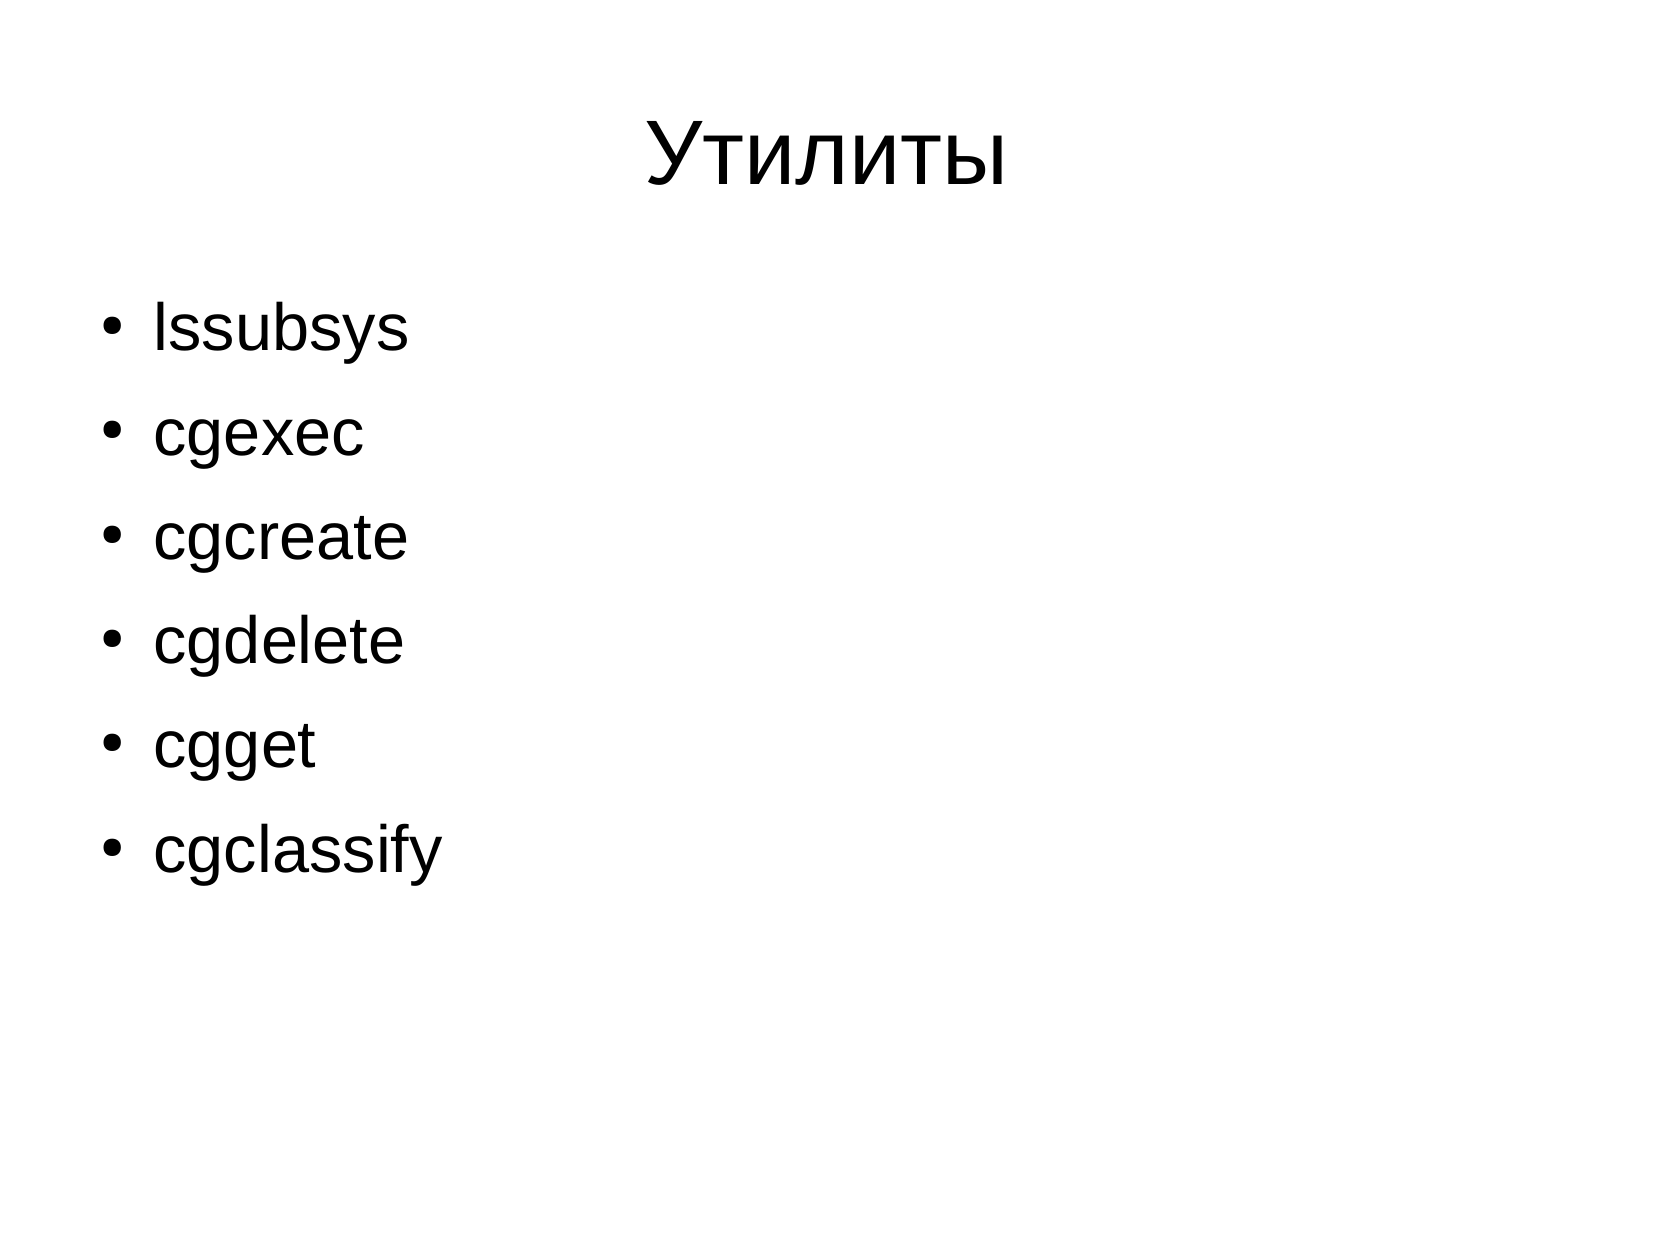

# Утилиты
lssubsys
cgexec
cgcreate
cgdelete
cgget
cgclassify